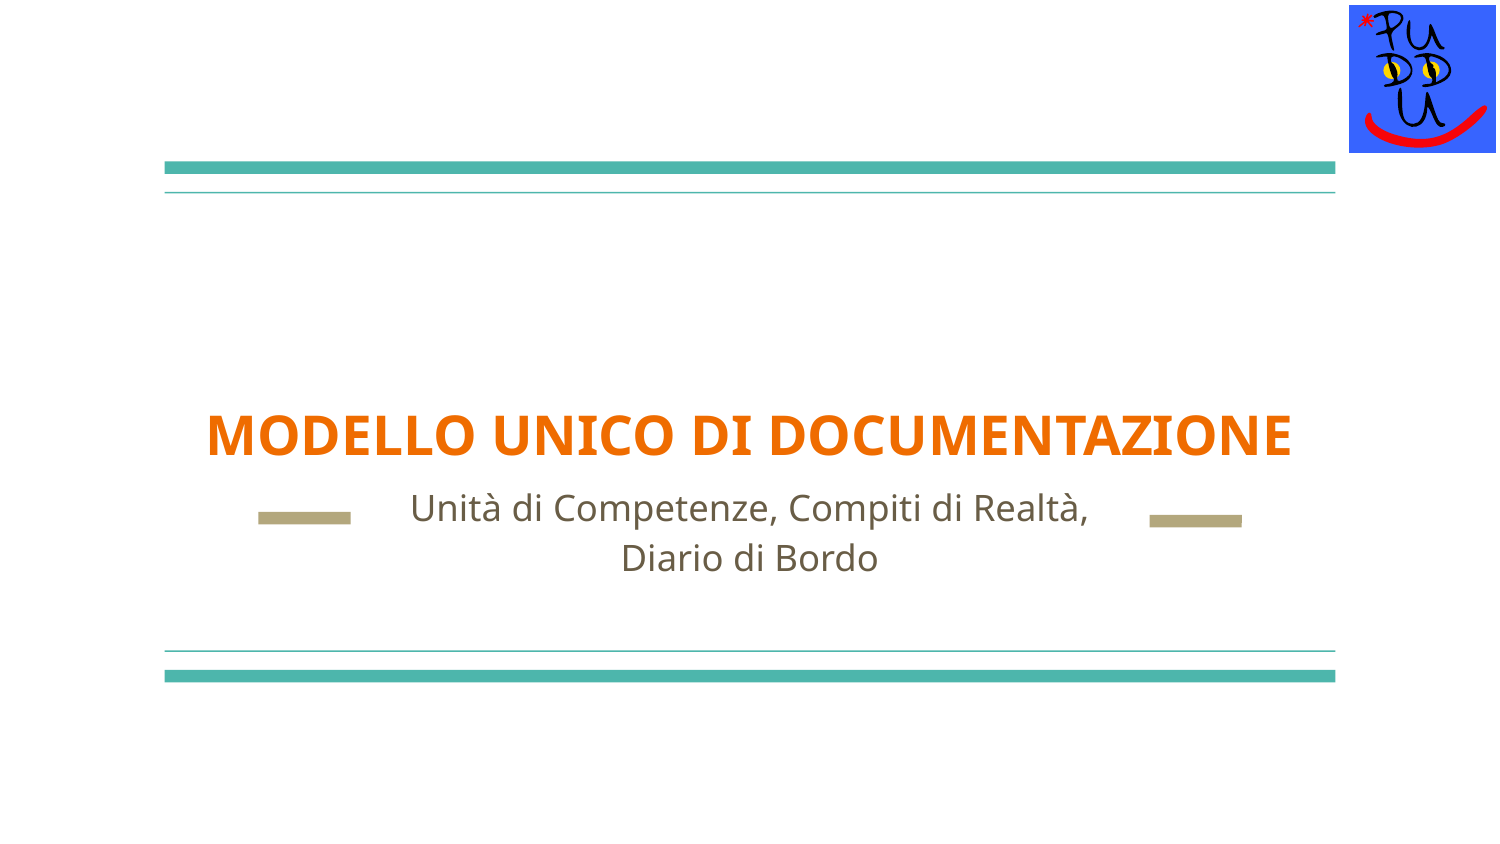

# MODELLO UNICO DI DOCUMENTAZIONE
Unità di Competenze, Compiti di Realtà, Diario di Bordo